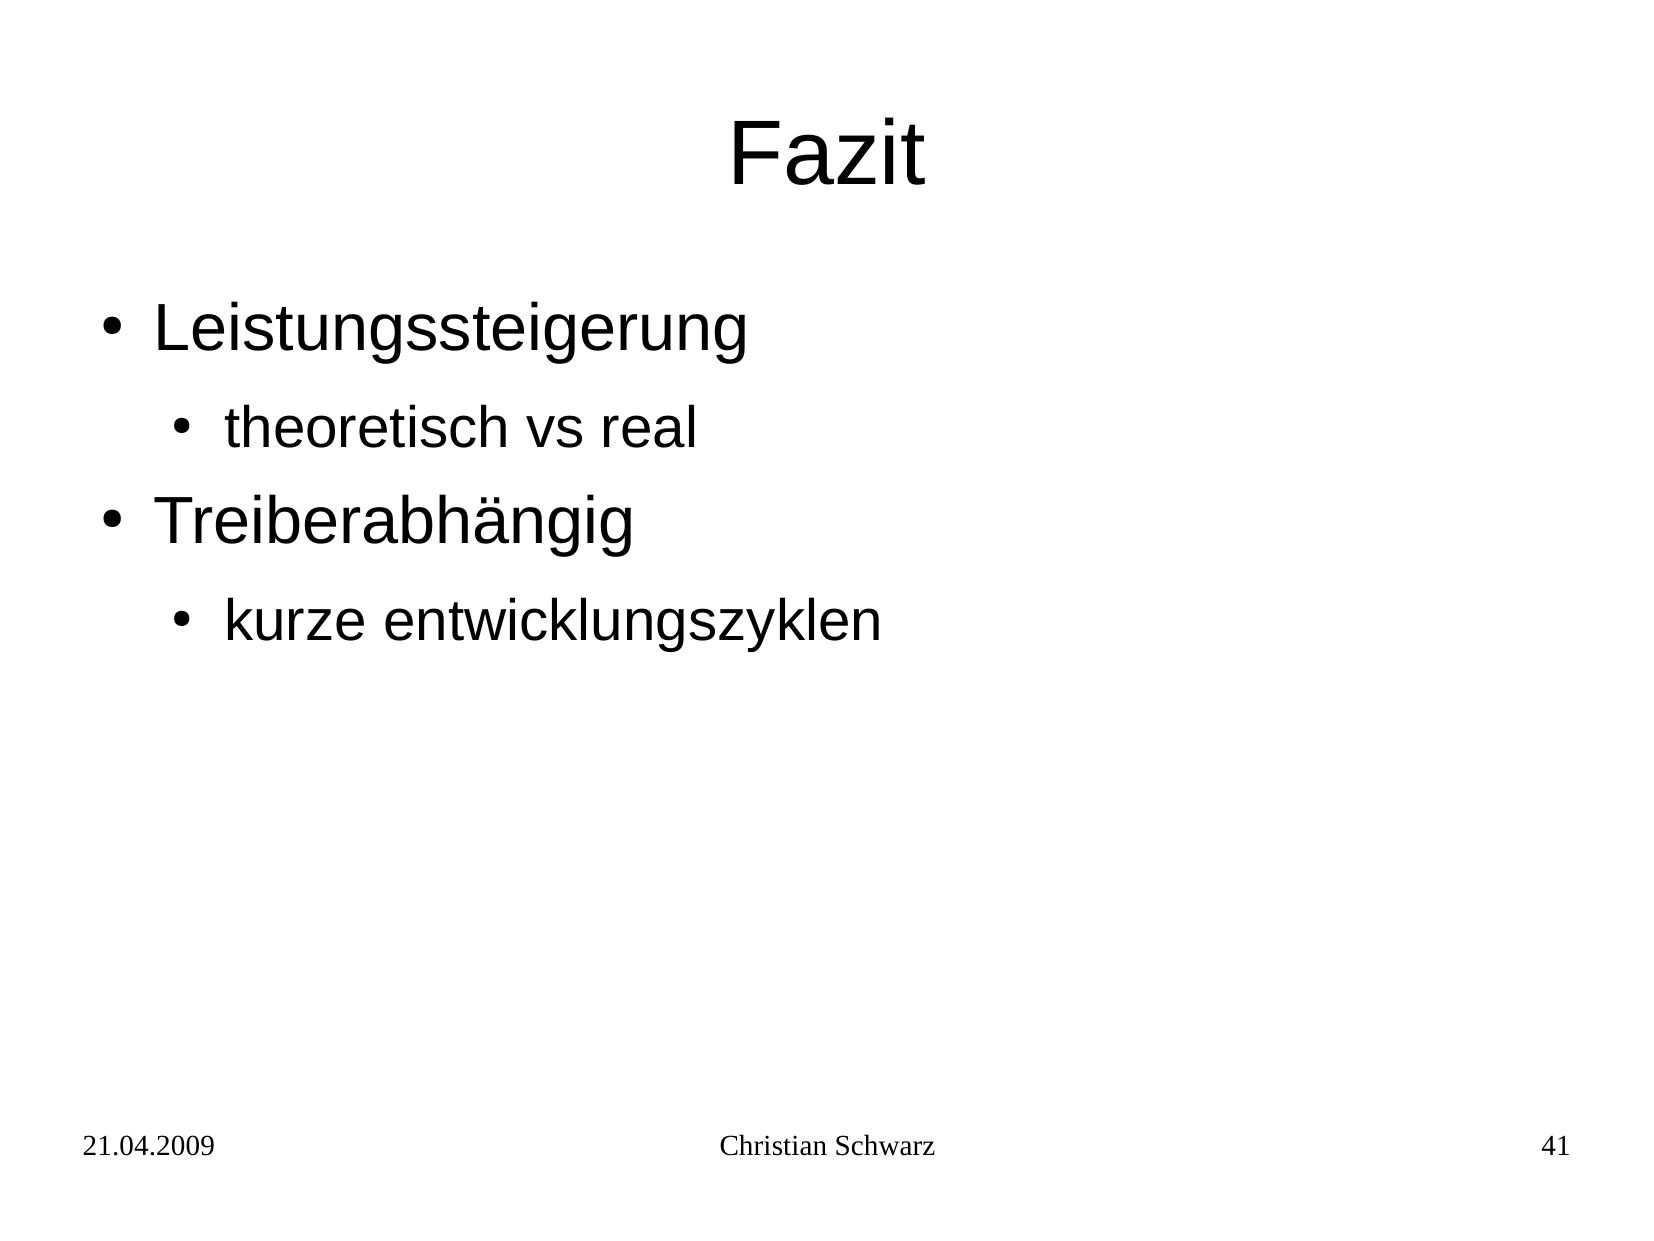

# Fazit
Leistungssteigerung
theoretisch vs real
Treiberabhängig
kurze entwicklungszyklen
21.04.2009
Christian Schwarz
41